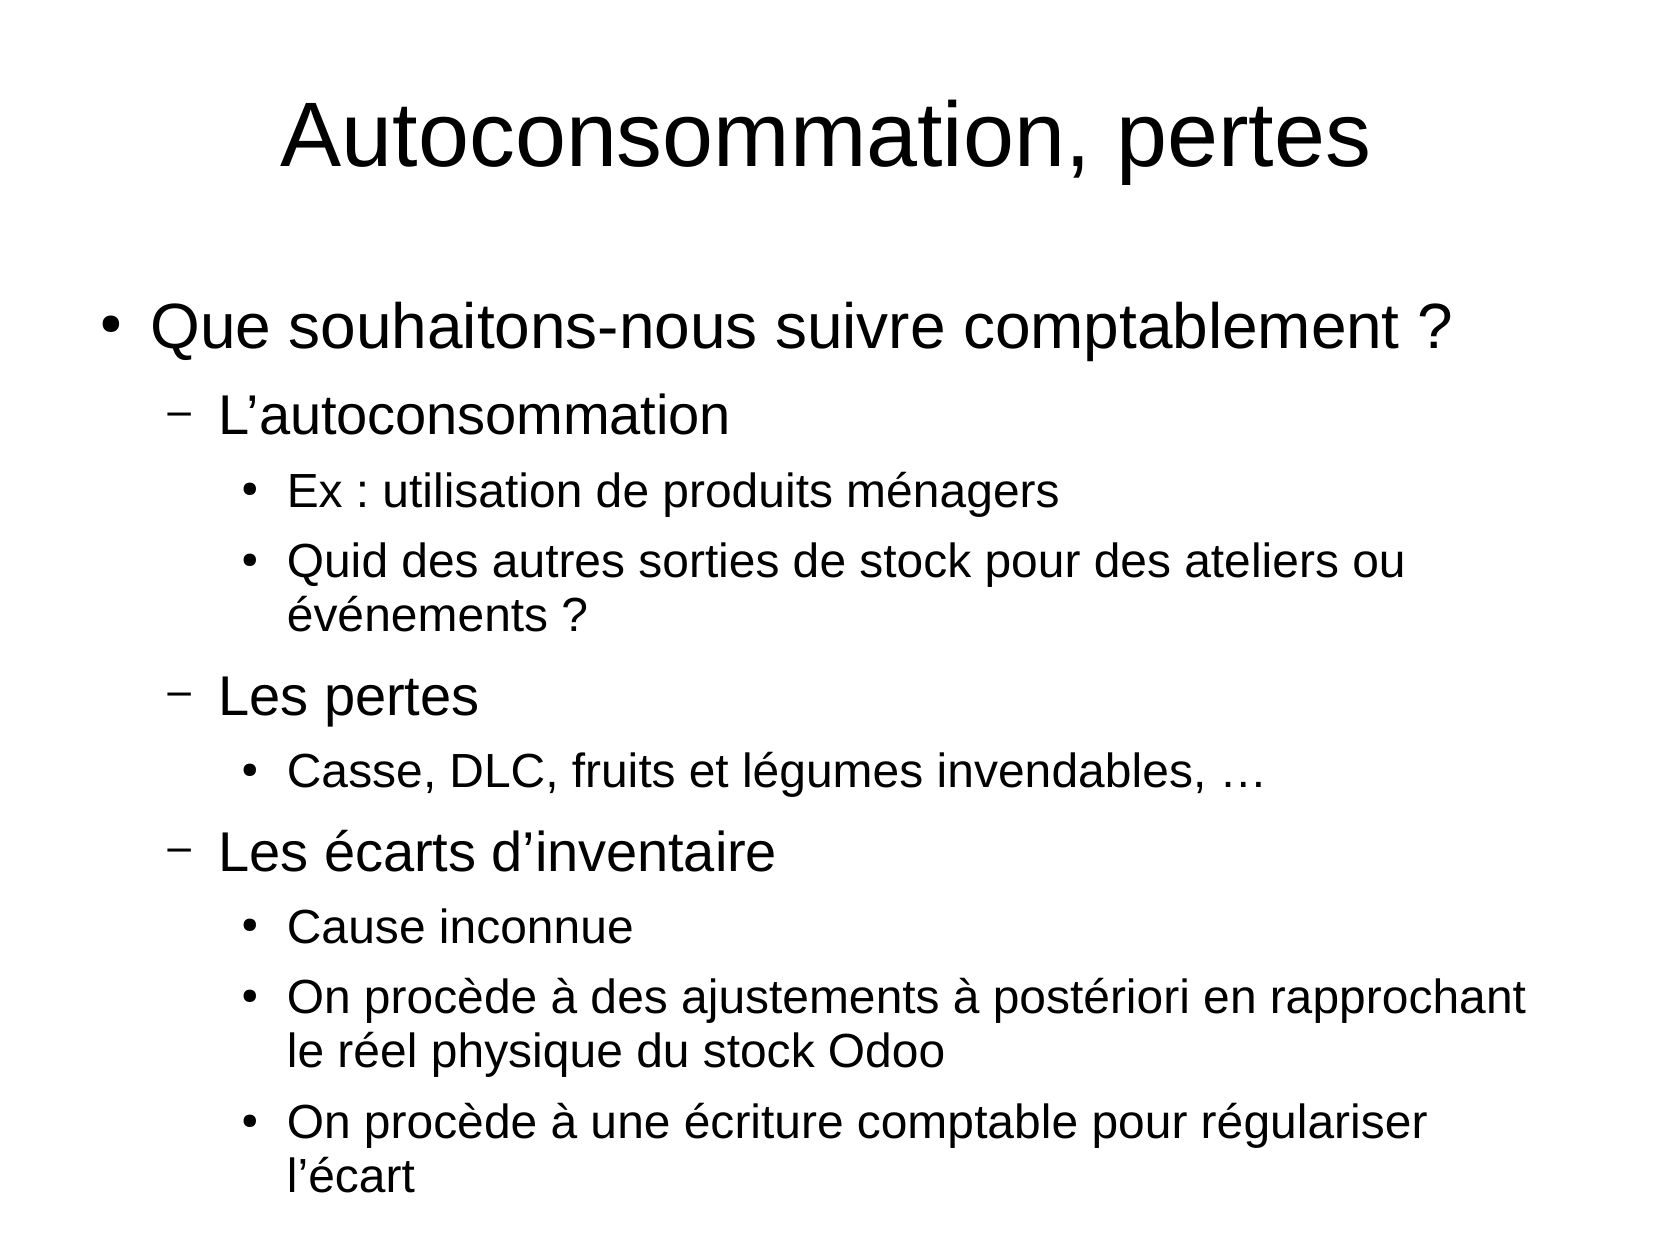

# Autoconsommation, pertes
Que souhaitons-nous suivre comptablement ?
L’autoconsommation
Ex : utilisation de produits ménagers
Quid des autres sorties de stock pour des ateliers ou événements ?
Les pertes
Casse, DLC, fruits et légumes invendables, …
Les écarts d’inventaire
Cause inconnue
On procède à des ajustements à postériori en rapprochant le réel physique du stock Odoo
On procède à une écriture comptable pour régulariser l’écart